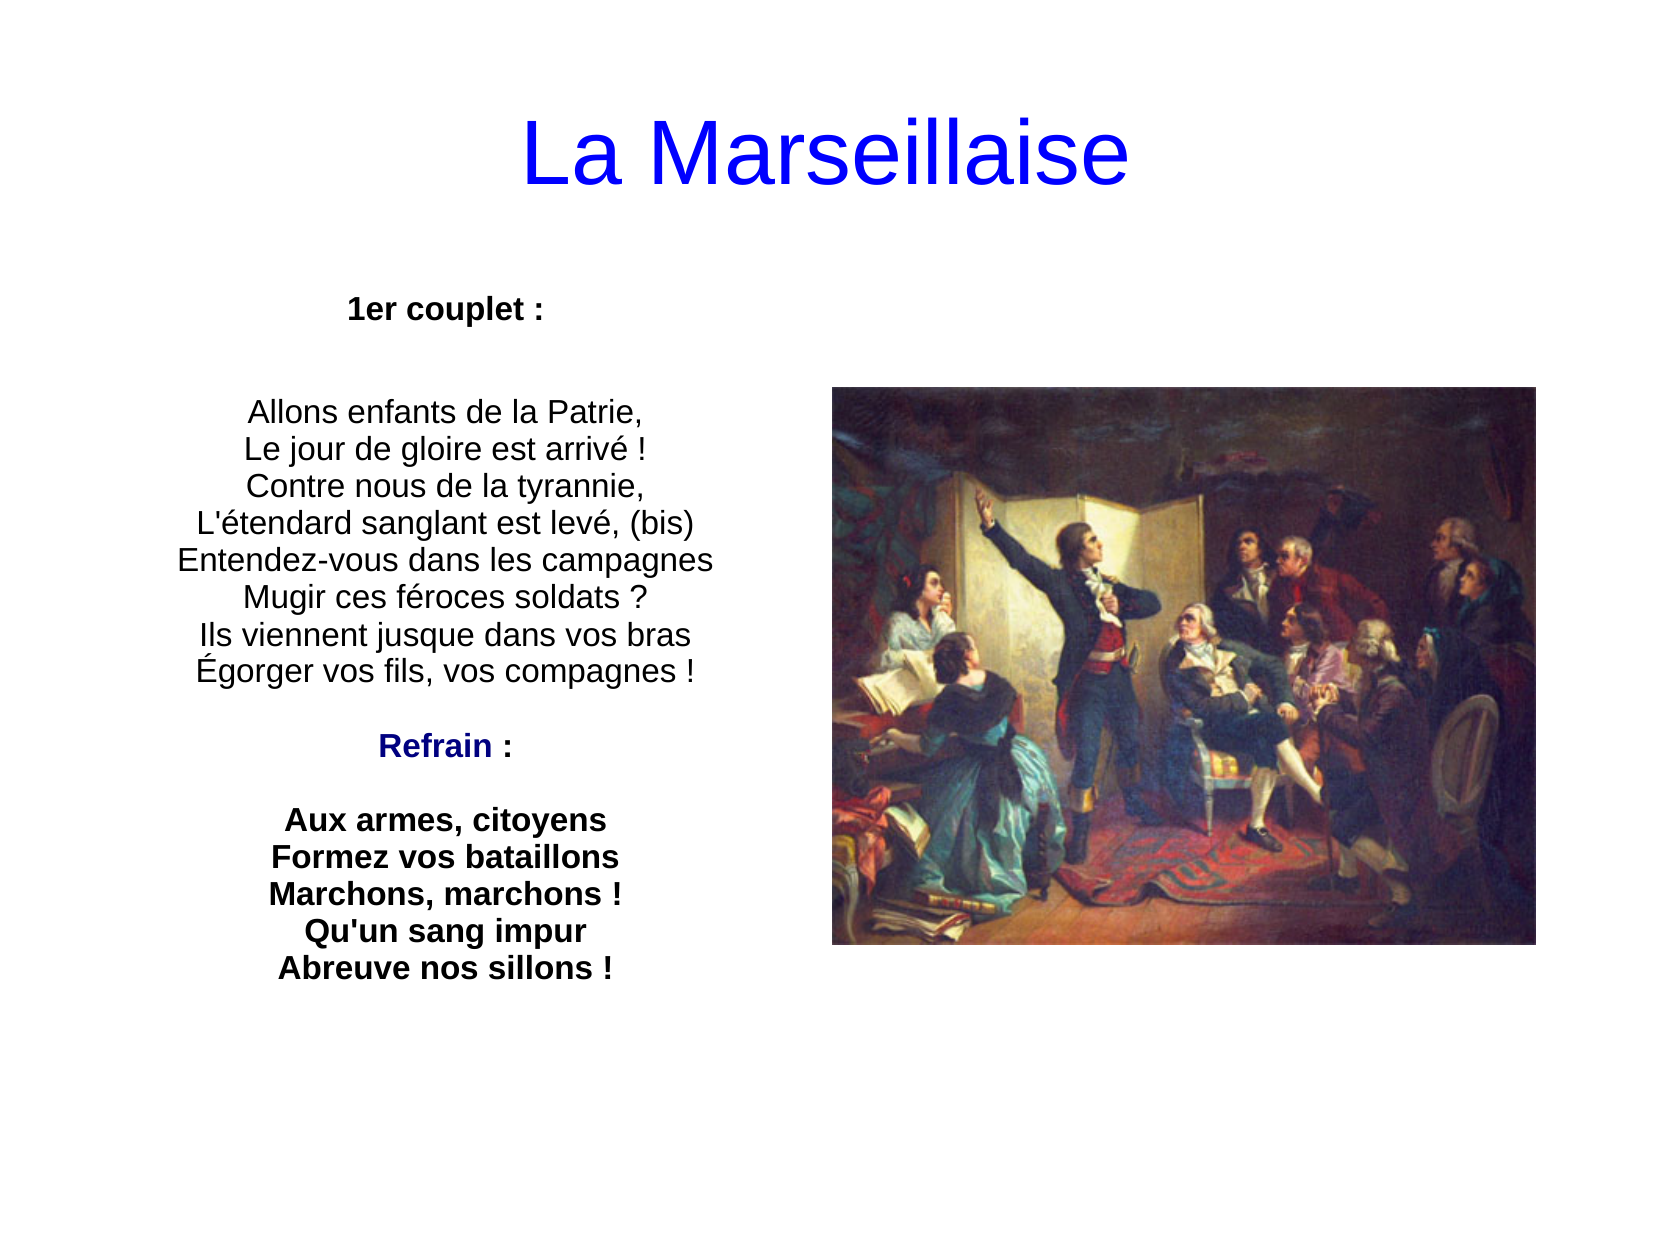

# La Marseillaise
1er couplet :
Allons enfants de la Patrie,
Le jour de gloire est arrivé !
Contre nous de la tyrannie,
L'étendard sanglant est levé, (bis)
Entendez-vous dans les campagnes
Mugir ces féroces soldats ?
Ils viennent jusque dans vos bras
Égorger vos fils, vos compagnes !
Refrain :
Aux armes, citoyens
Formez vos bataillons
Marchons, marchons !
Qu'un sang impur
Abreuve nos sillons !